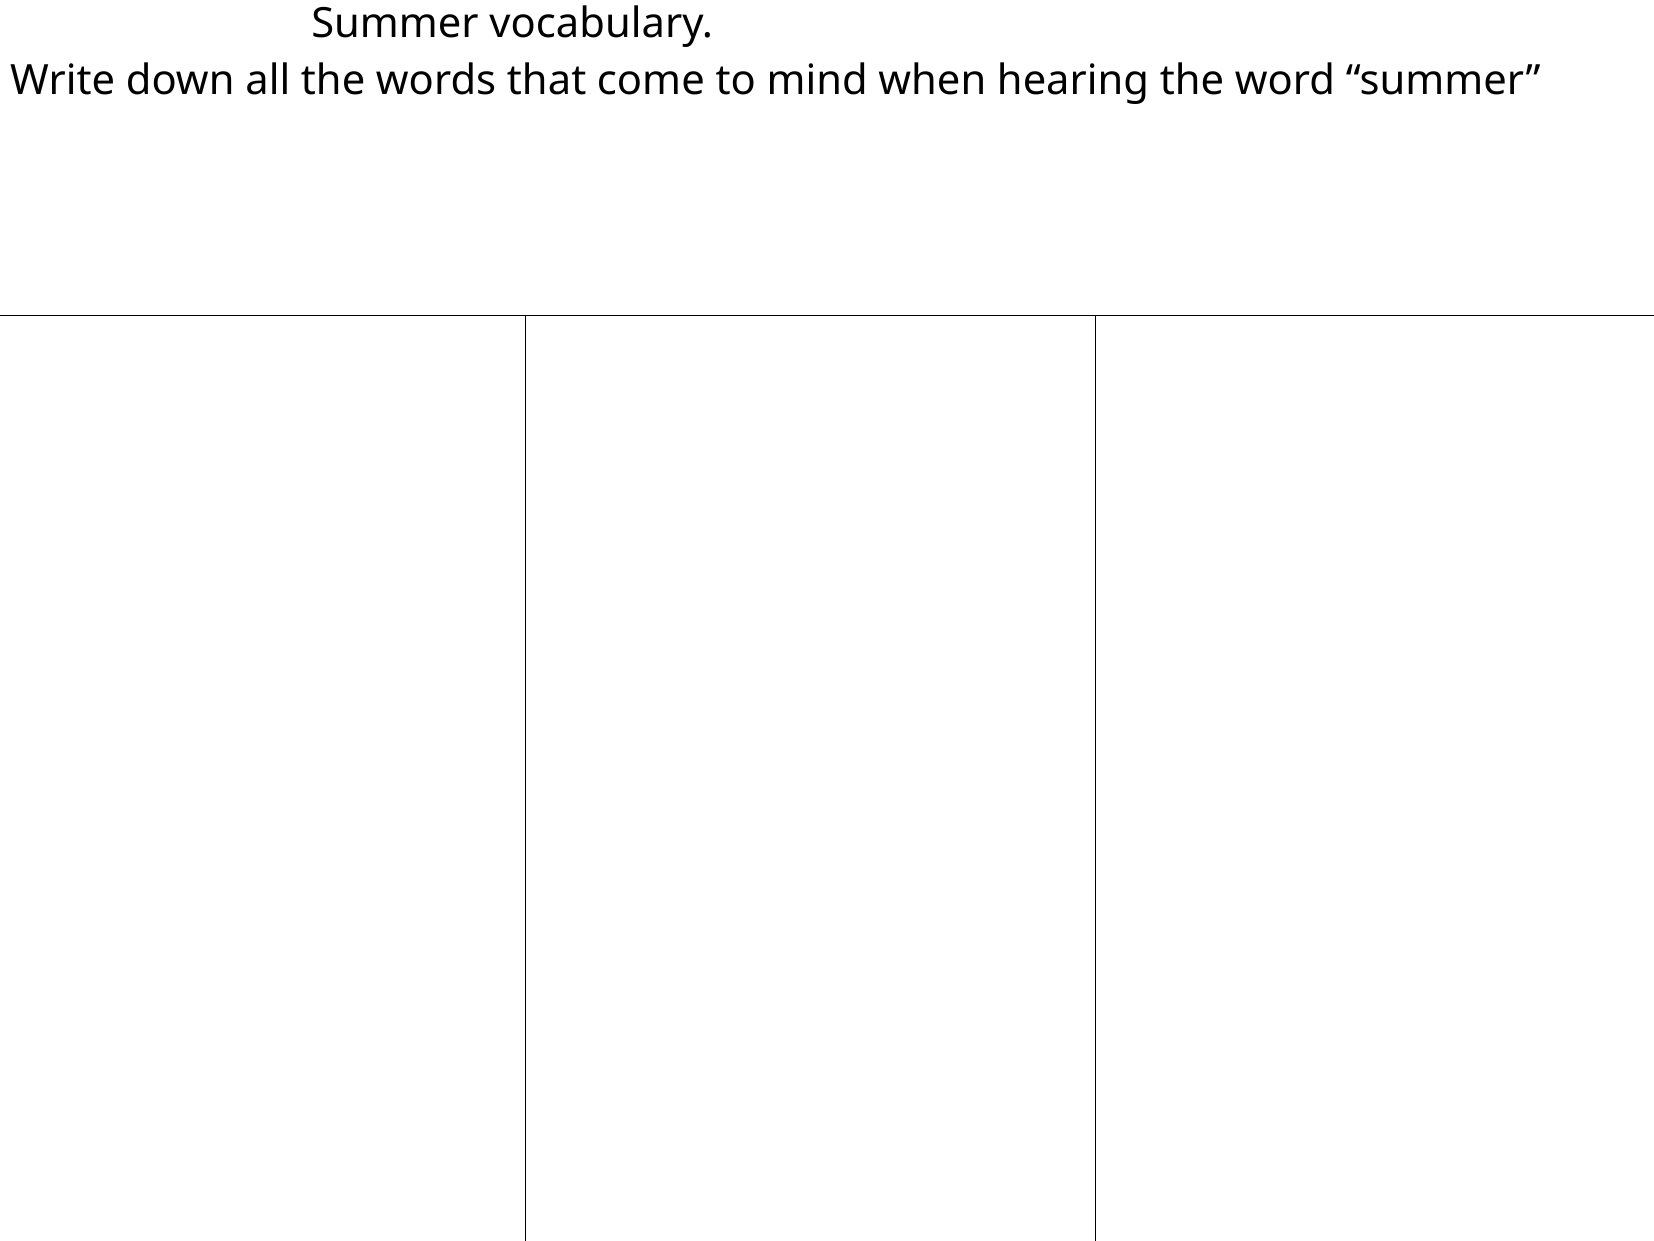

Summer vocabulary.
Write down all the words that come to mind when hearing the word “summer”
2